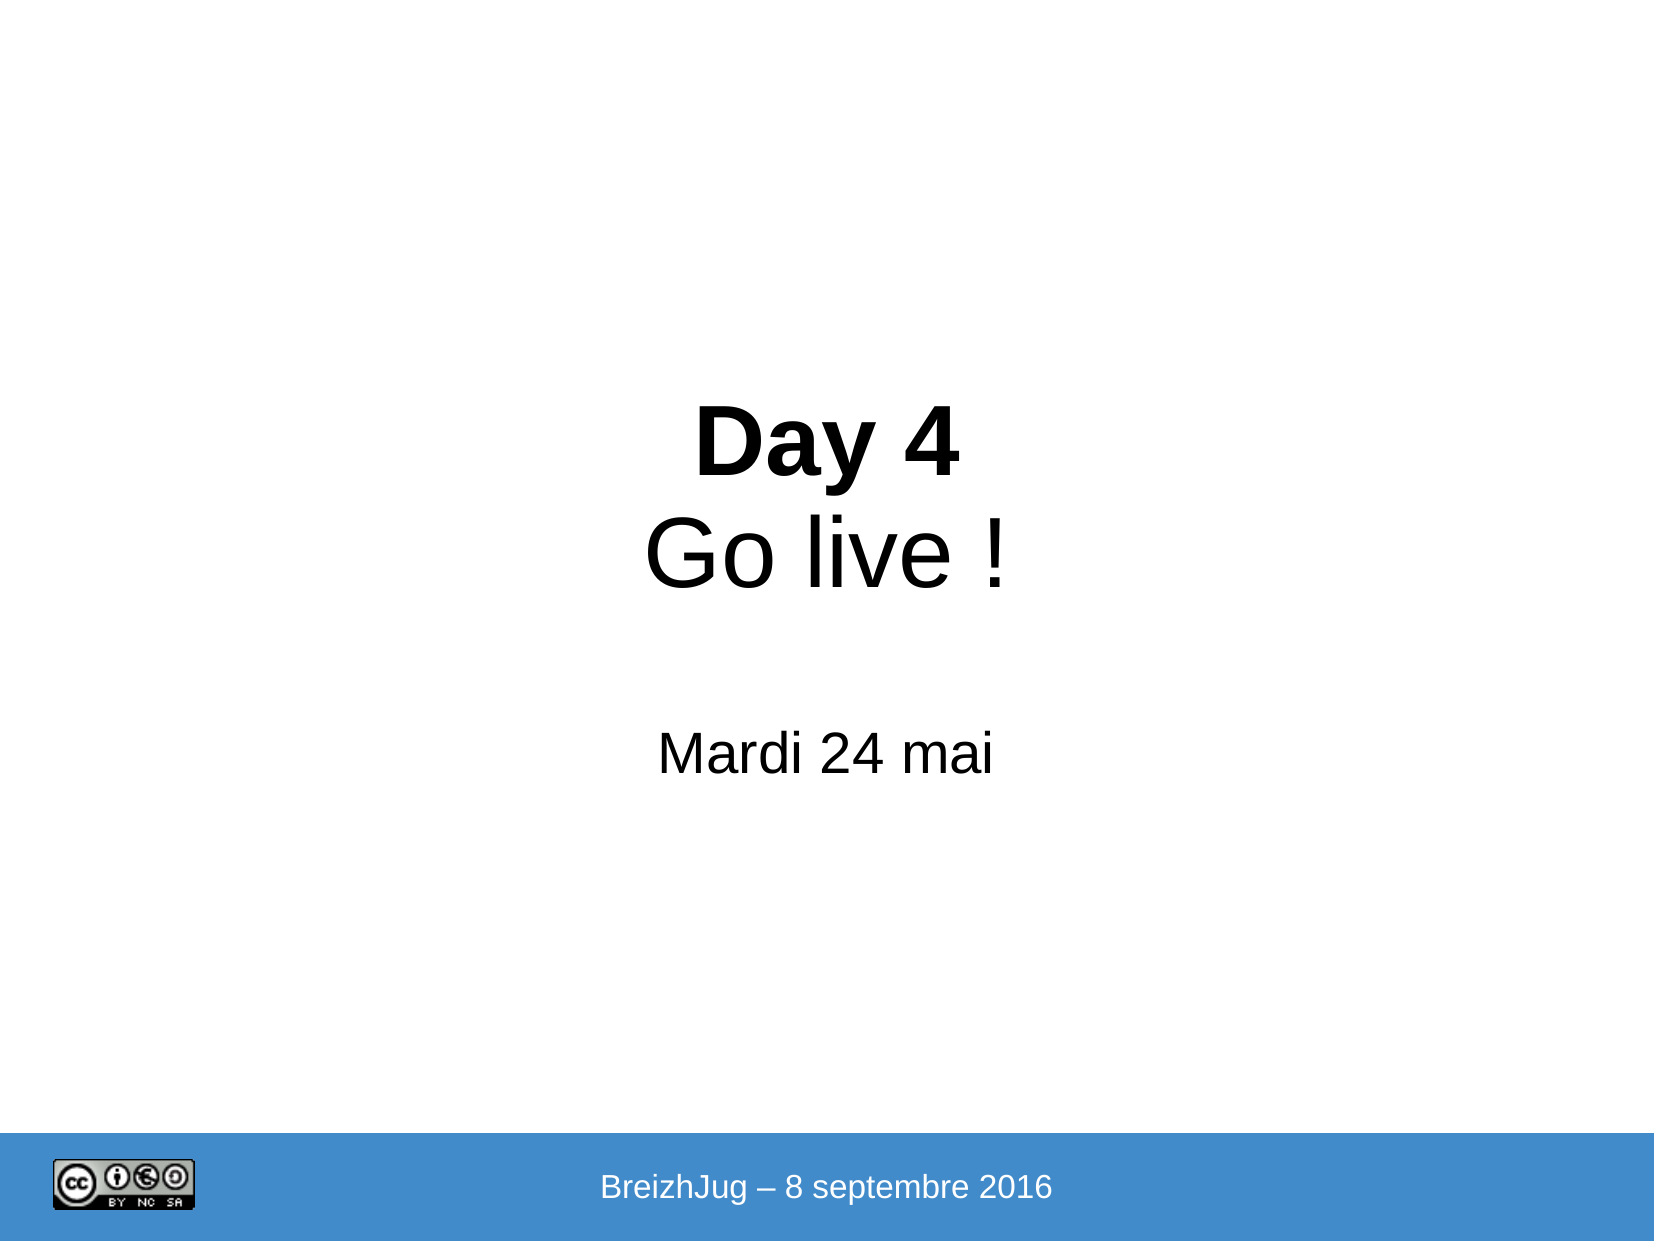

# Day 4
Go live !
Mardi 24 mai